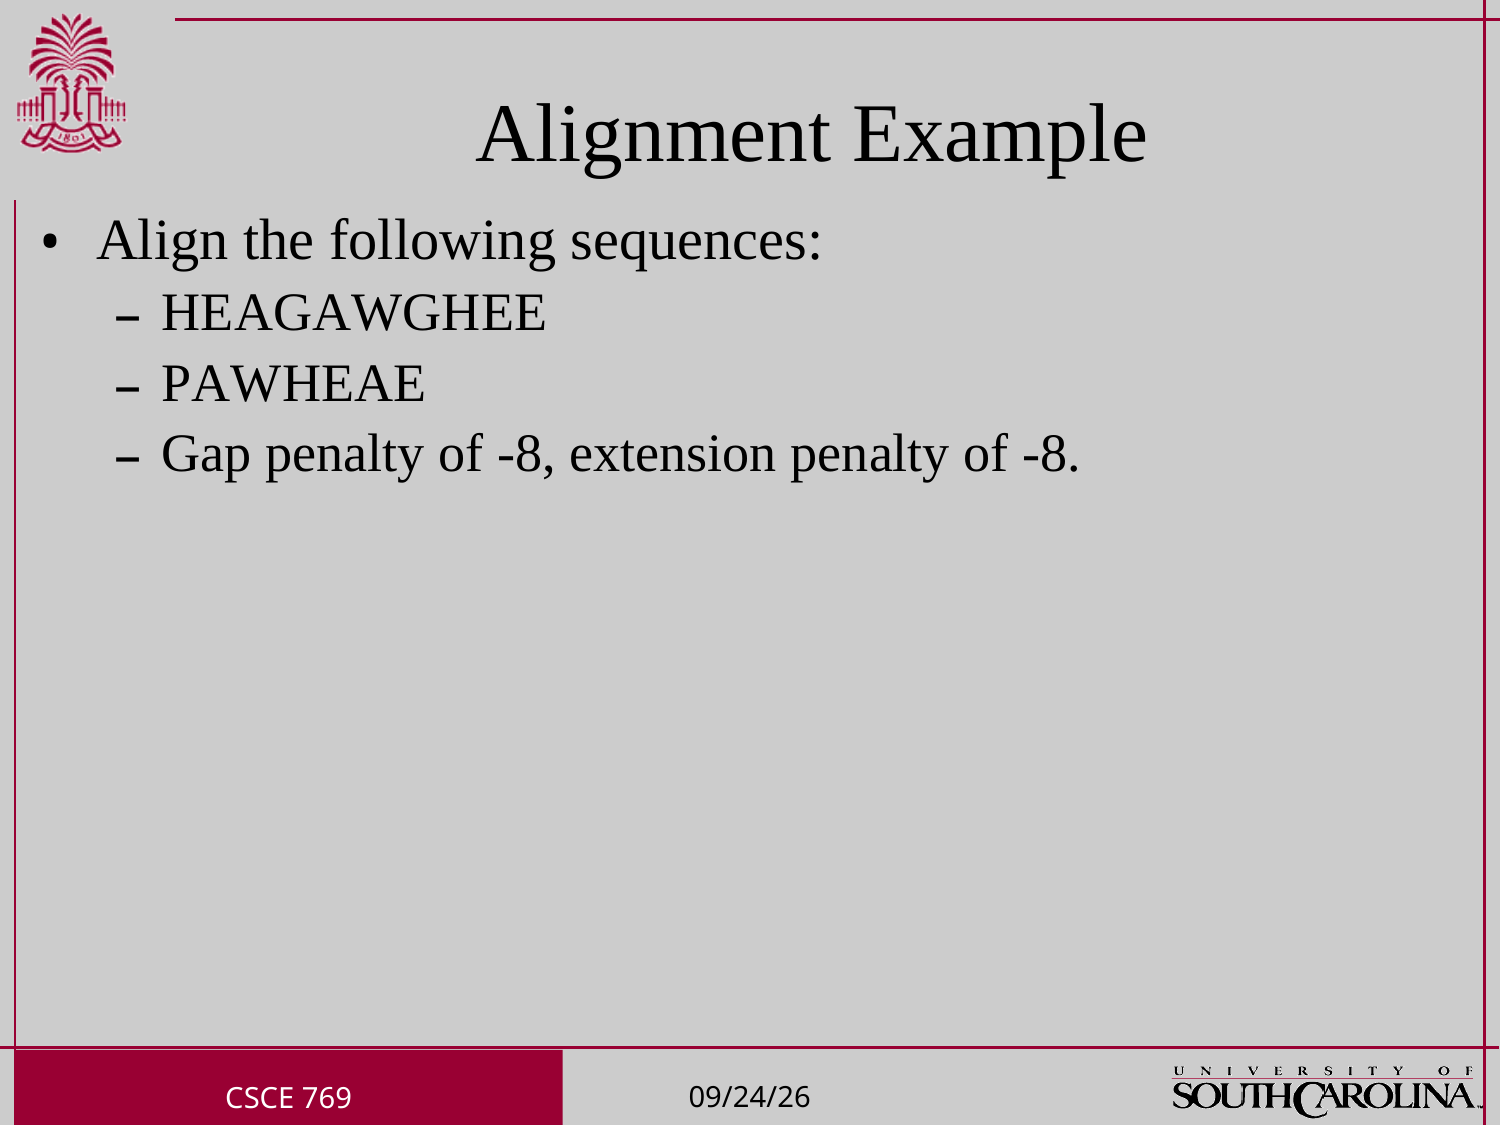

# Alignment Example
Align the following sequences:
HEAGAWGHEE
PAWHEAE
Gap penalty of -8, extension penalty of -8.